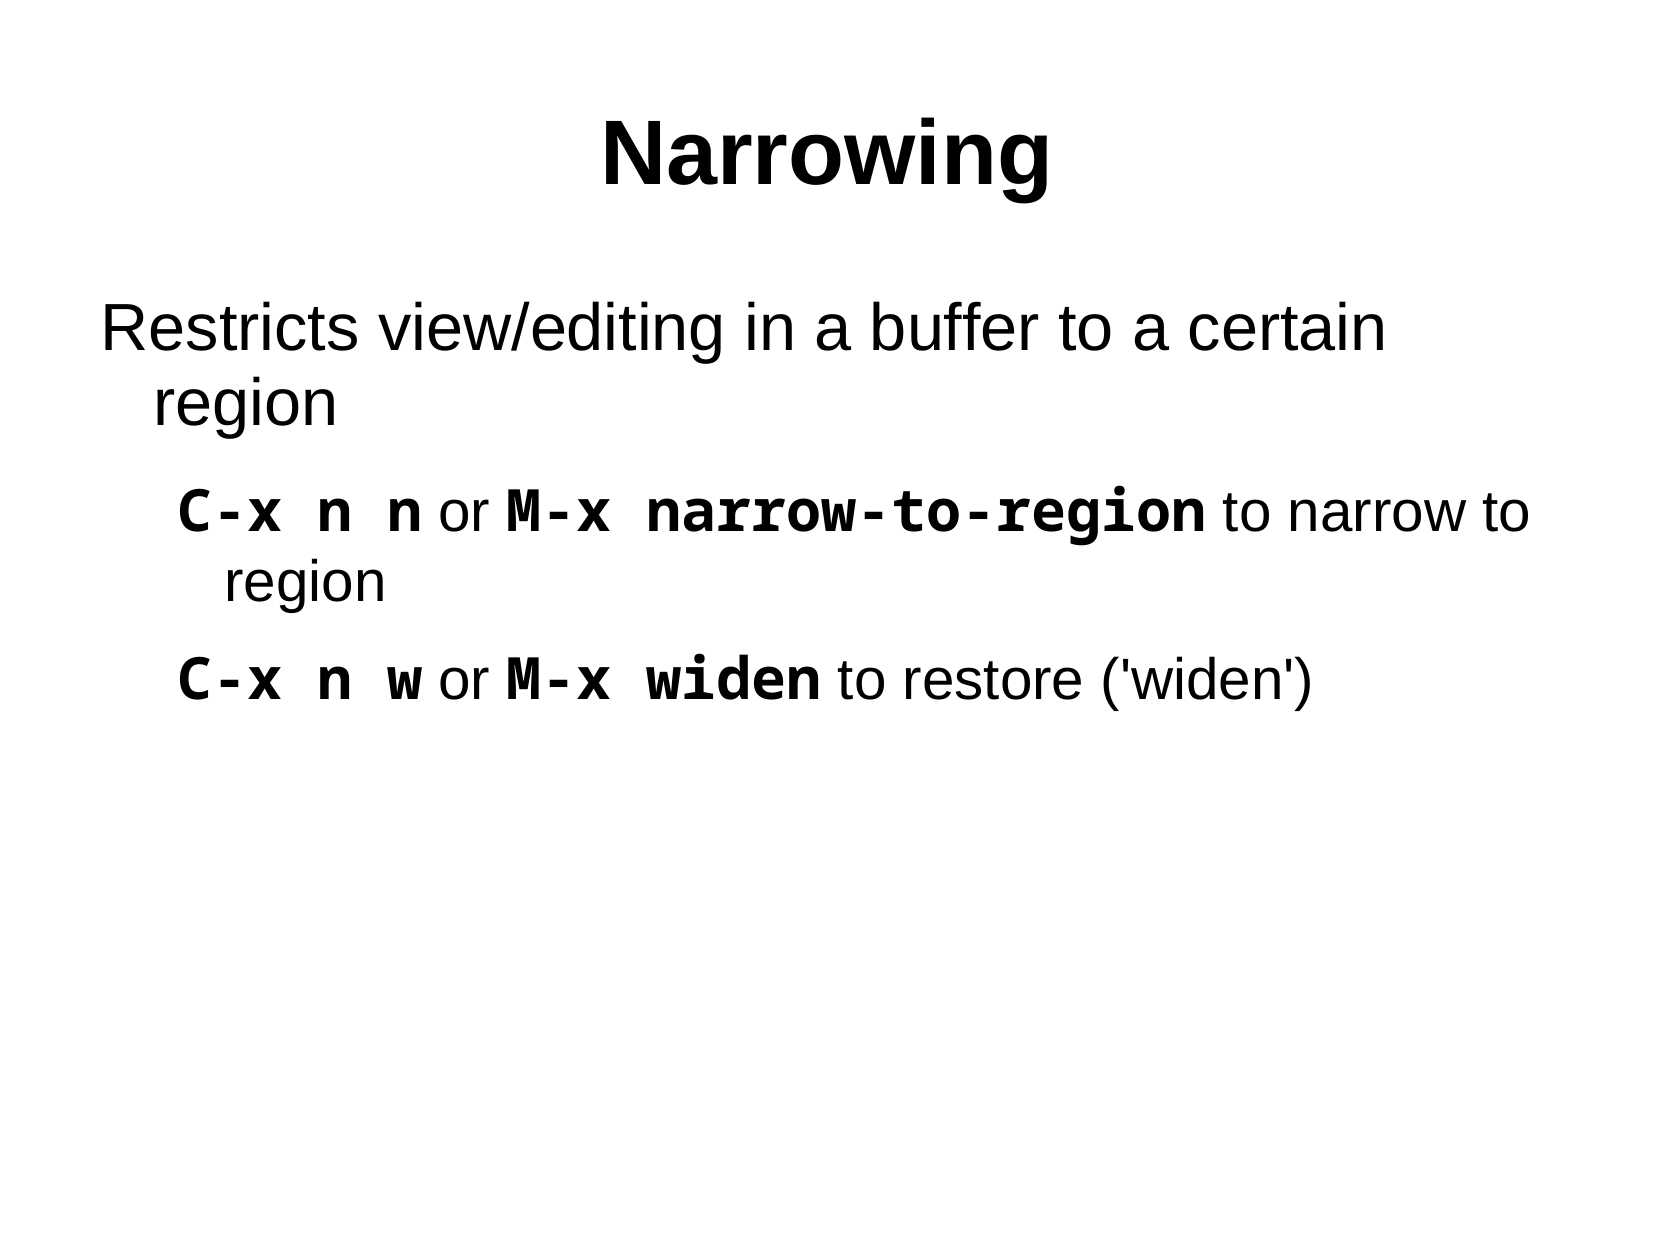

# Narrowing
Restricts view/editing in a buffer to a certain region
C-x n n or M-x narrow-to-region to narrow to region
C-x n w or M-x widen to restore ('widen')